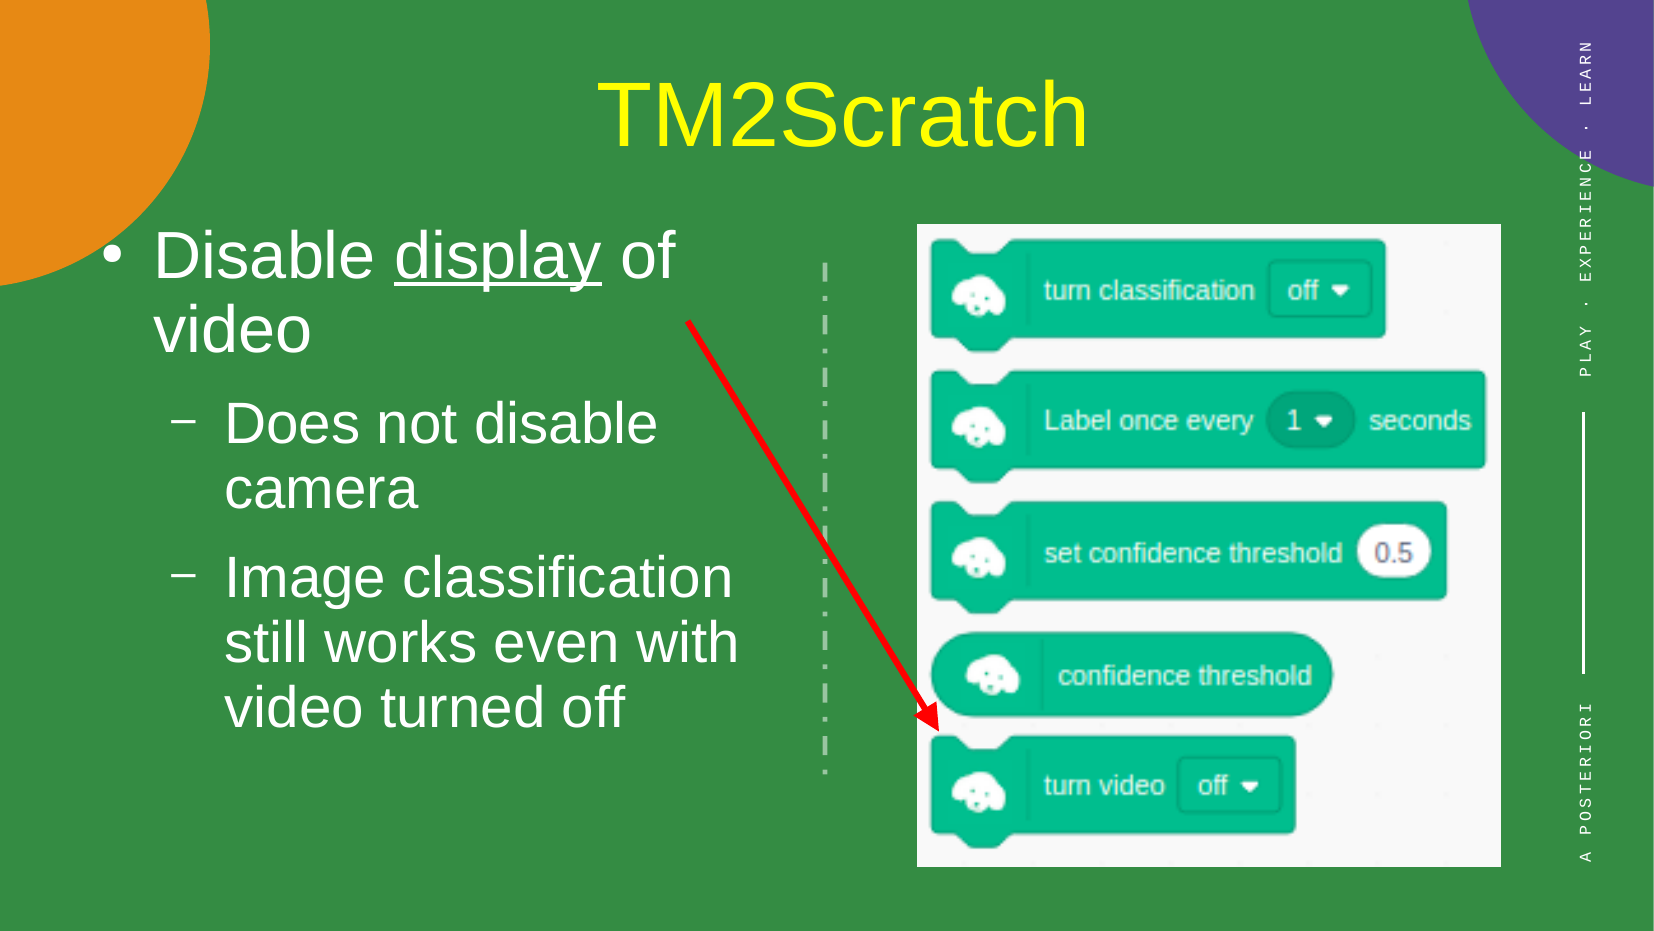

# TM2Scratch
Disable display of video
Does not disable camera
Image classification still works even with video turned off